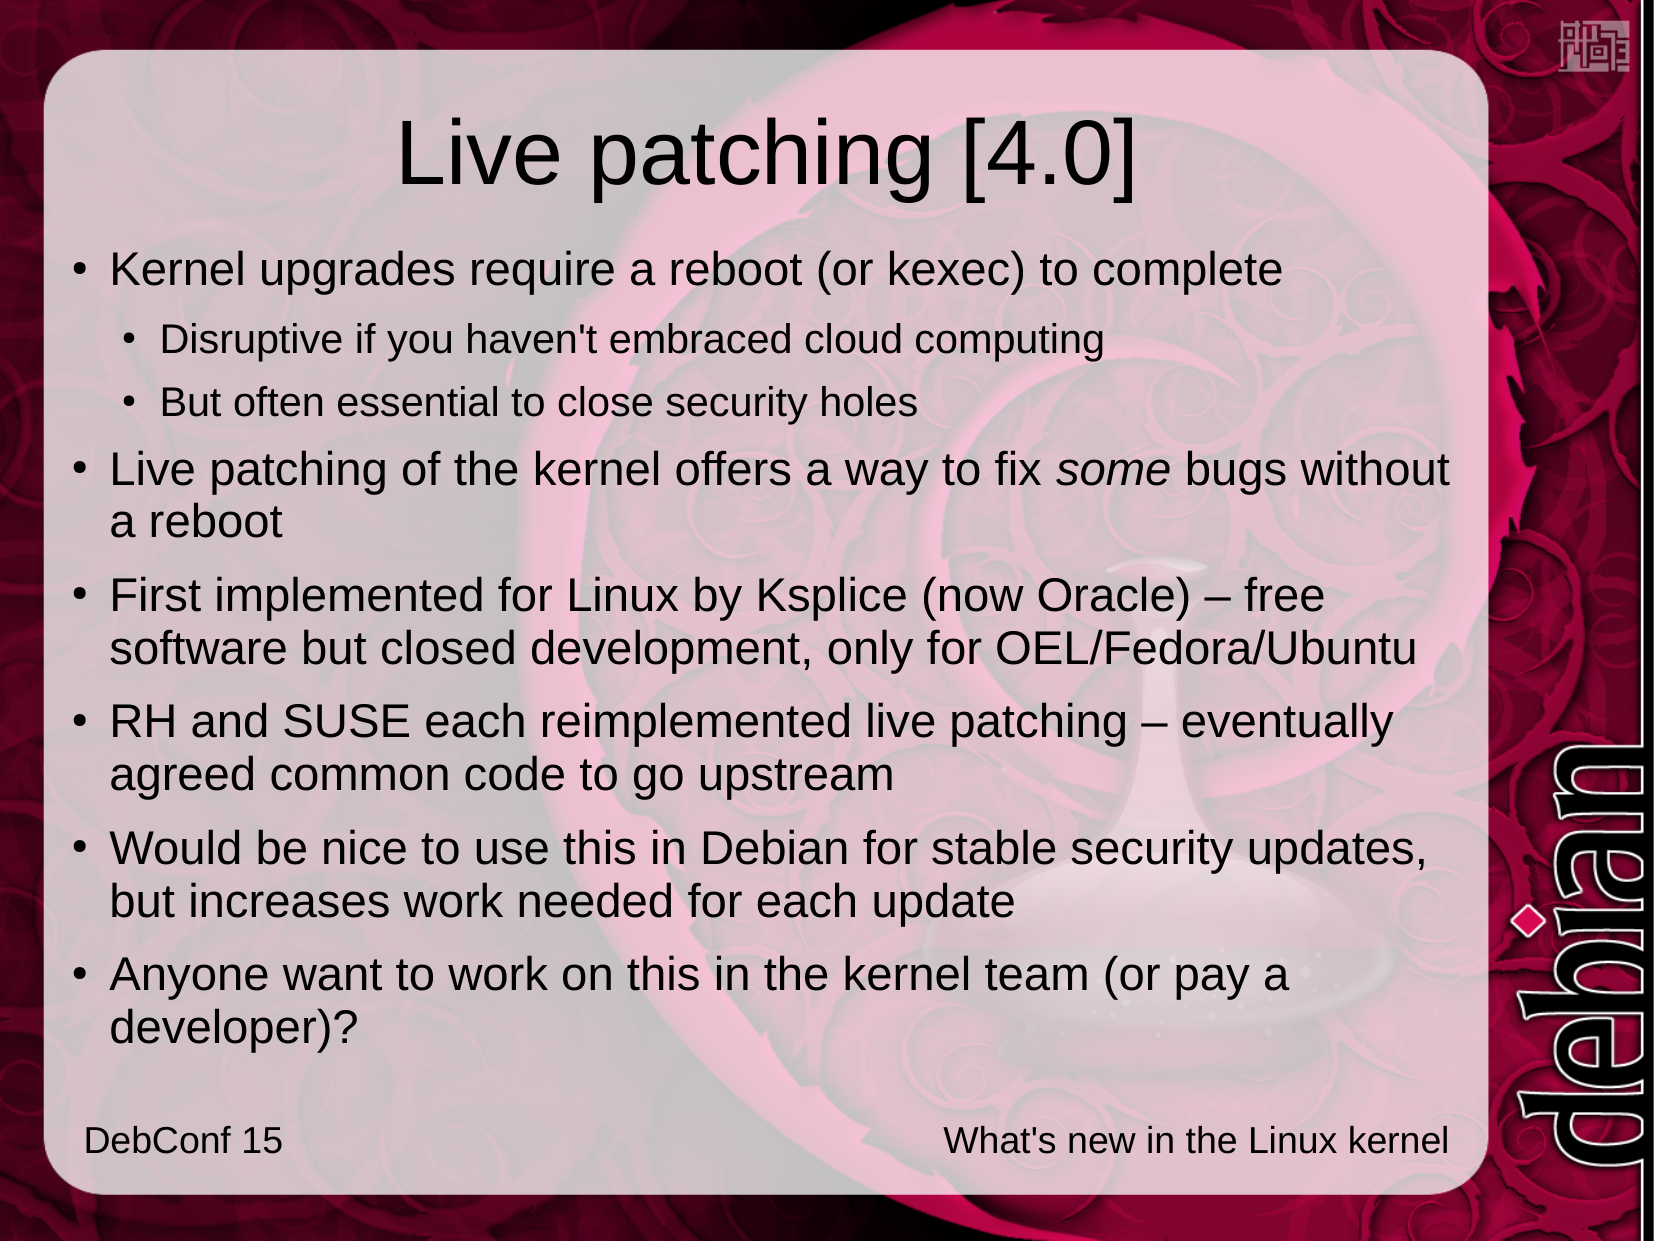

# Live patching [4.0]
Kernel upgrades require a reboot (or kexec) to complete
Disruptive if you haven't embraced cloud computing
But often essential to close security holes
Live patching of the kernel offers a way to fix some bugs without a reboot
First implemented for Linux by Ksplice (now Oracle) – free software but closed development, only for OEL/Fedora/Ubuntu
RH and SUSE each reimplemented live patching – eventually agreed common code to go upstream
Would be nice to use this in Debian for stable security updates, but increases work needed for each update
Anyone want to work on this in the kernel team (or pay a developer)?
DebConf 15
What's new in the Linux kernel